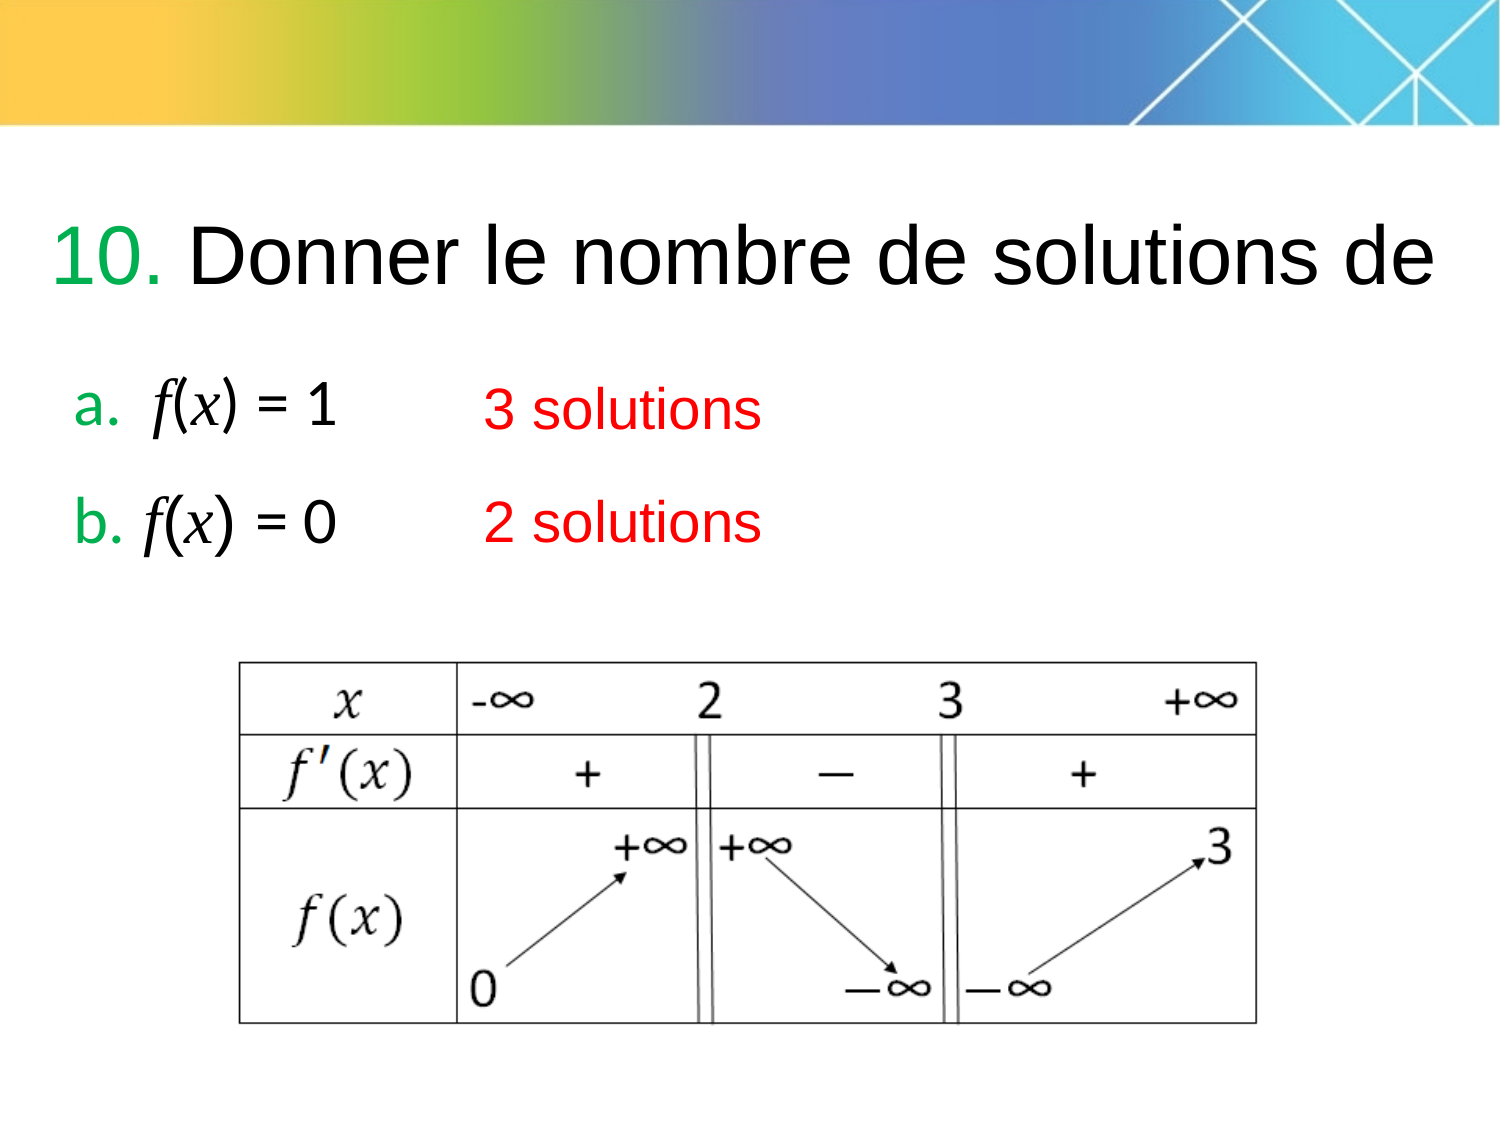

Donner le nombre de solutions de
a. f(x) = 1
b. f(x) = 0
3 solutions
2 solutions